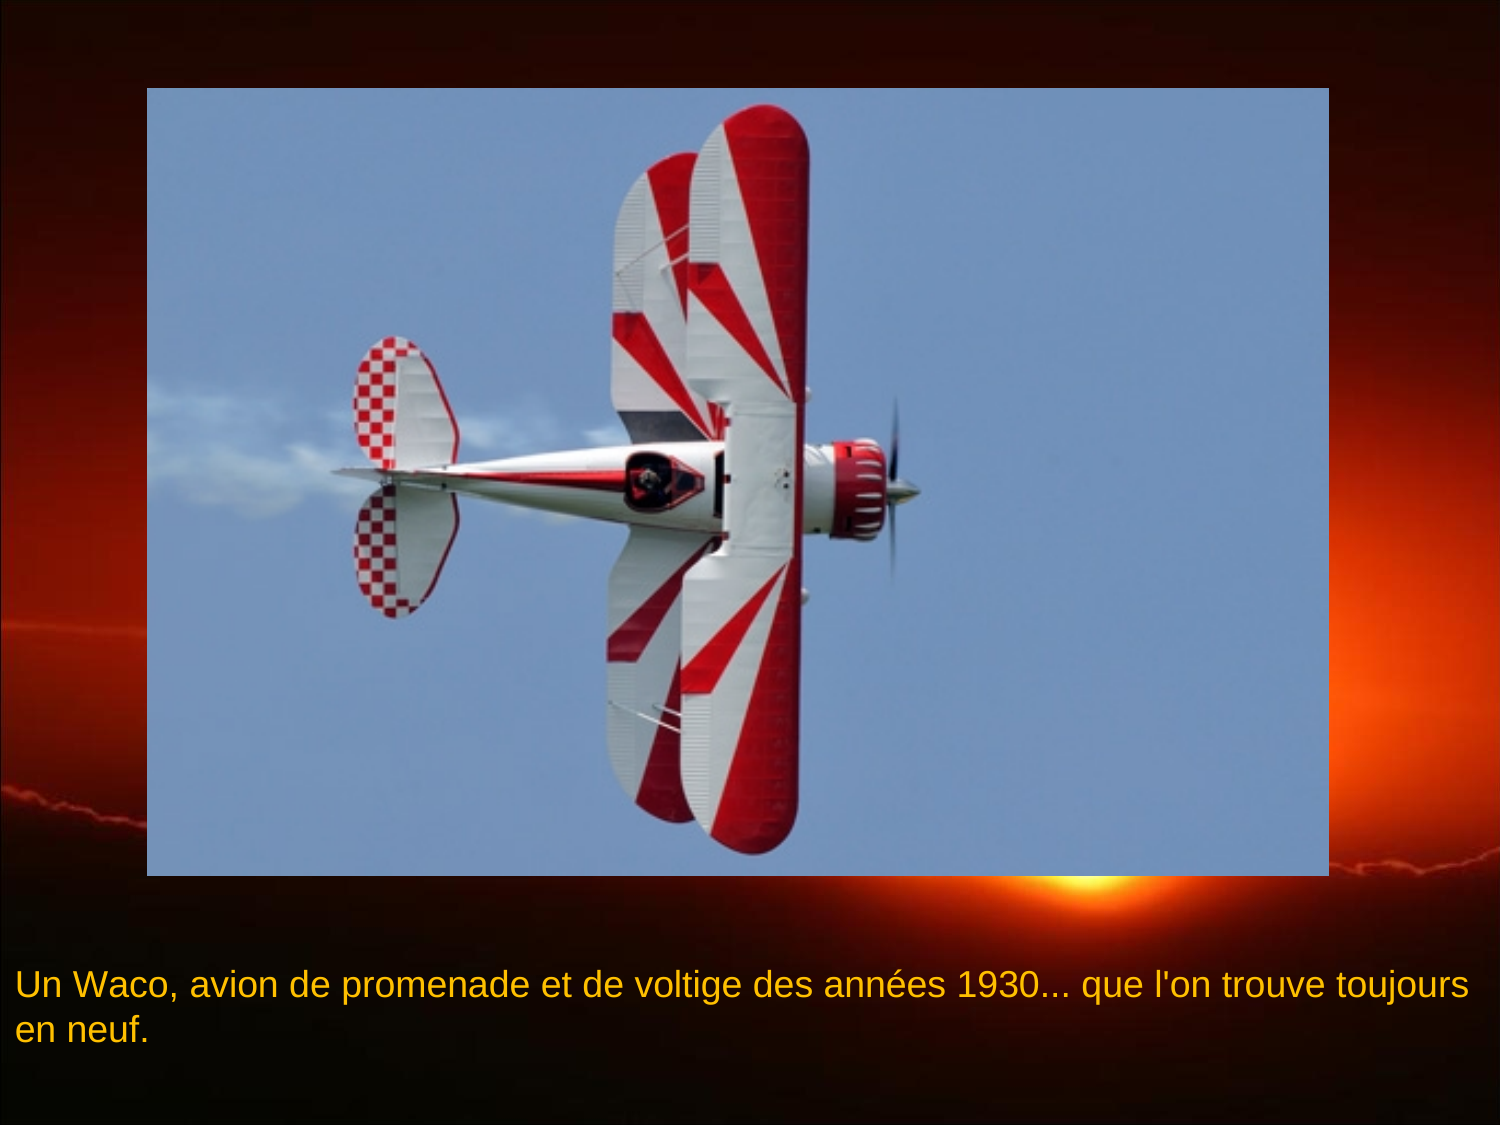

Un Waco, avion de promenade et de voltige des années 1930... que l'on trouve toujours en neuf.